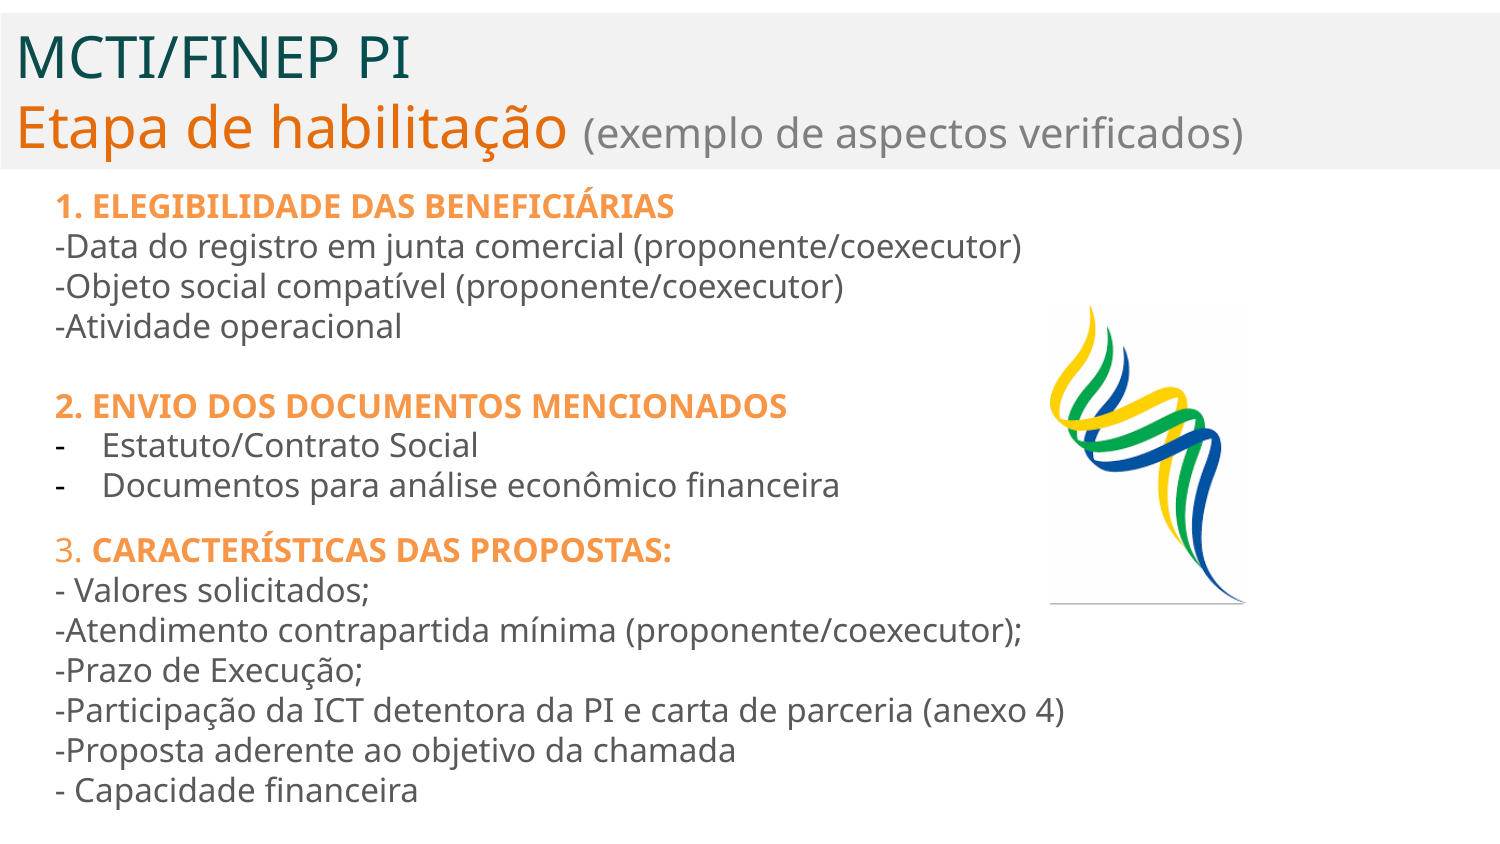

MCTI/FINEP PI
Etapa de habilitação (exemplo de aspectos verificados)
1. ELEGIBILIDADE DAS BENEFICIÁRIAS
-Data do registro em junta comercial (proponente/coexecutor)
-Objeto social compatível (proponente/coexecutor)
-Atividade operacional
2. ENVIO DOS DOCUMENTOS MENCIONADOS
Estatuto/Contrato Social
Documentos para análise econômico financeira
3. CARACTERÍSTICAS DAS PROPOSTAS:
- Valores solicitados;
-Atendimento contrapartida mínima (proponente/coexecutor);
-Prazo de Execução;
-Participação da ICT detentora da PI e carta de parceria (anexo 4)
-Proposta aderente ao objetivo da chamada
- Capacidade financeira